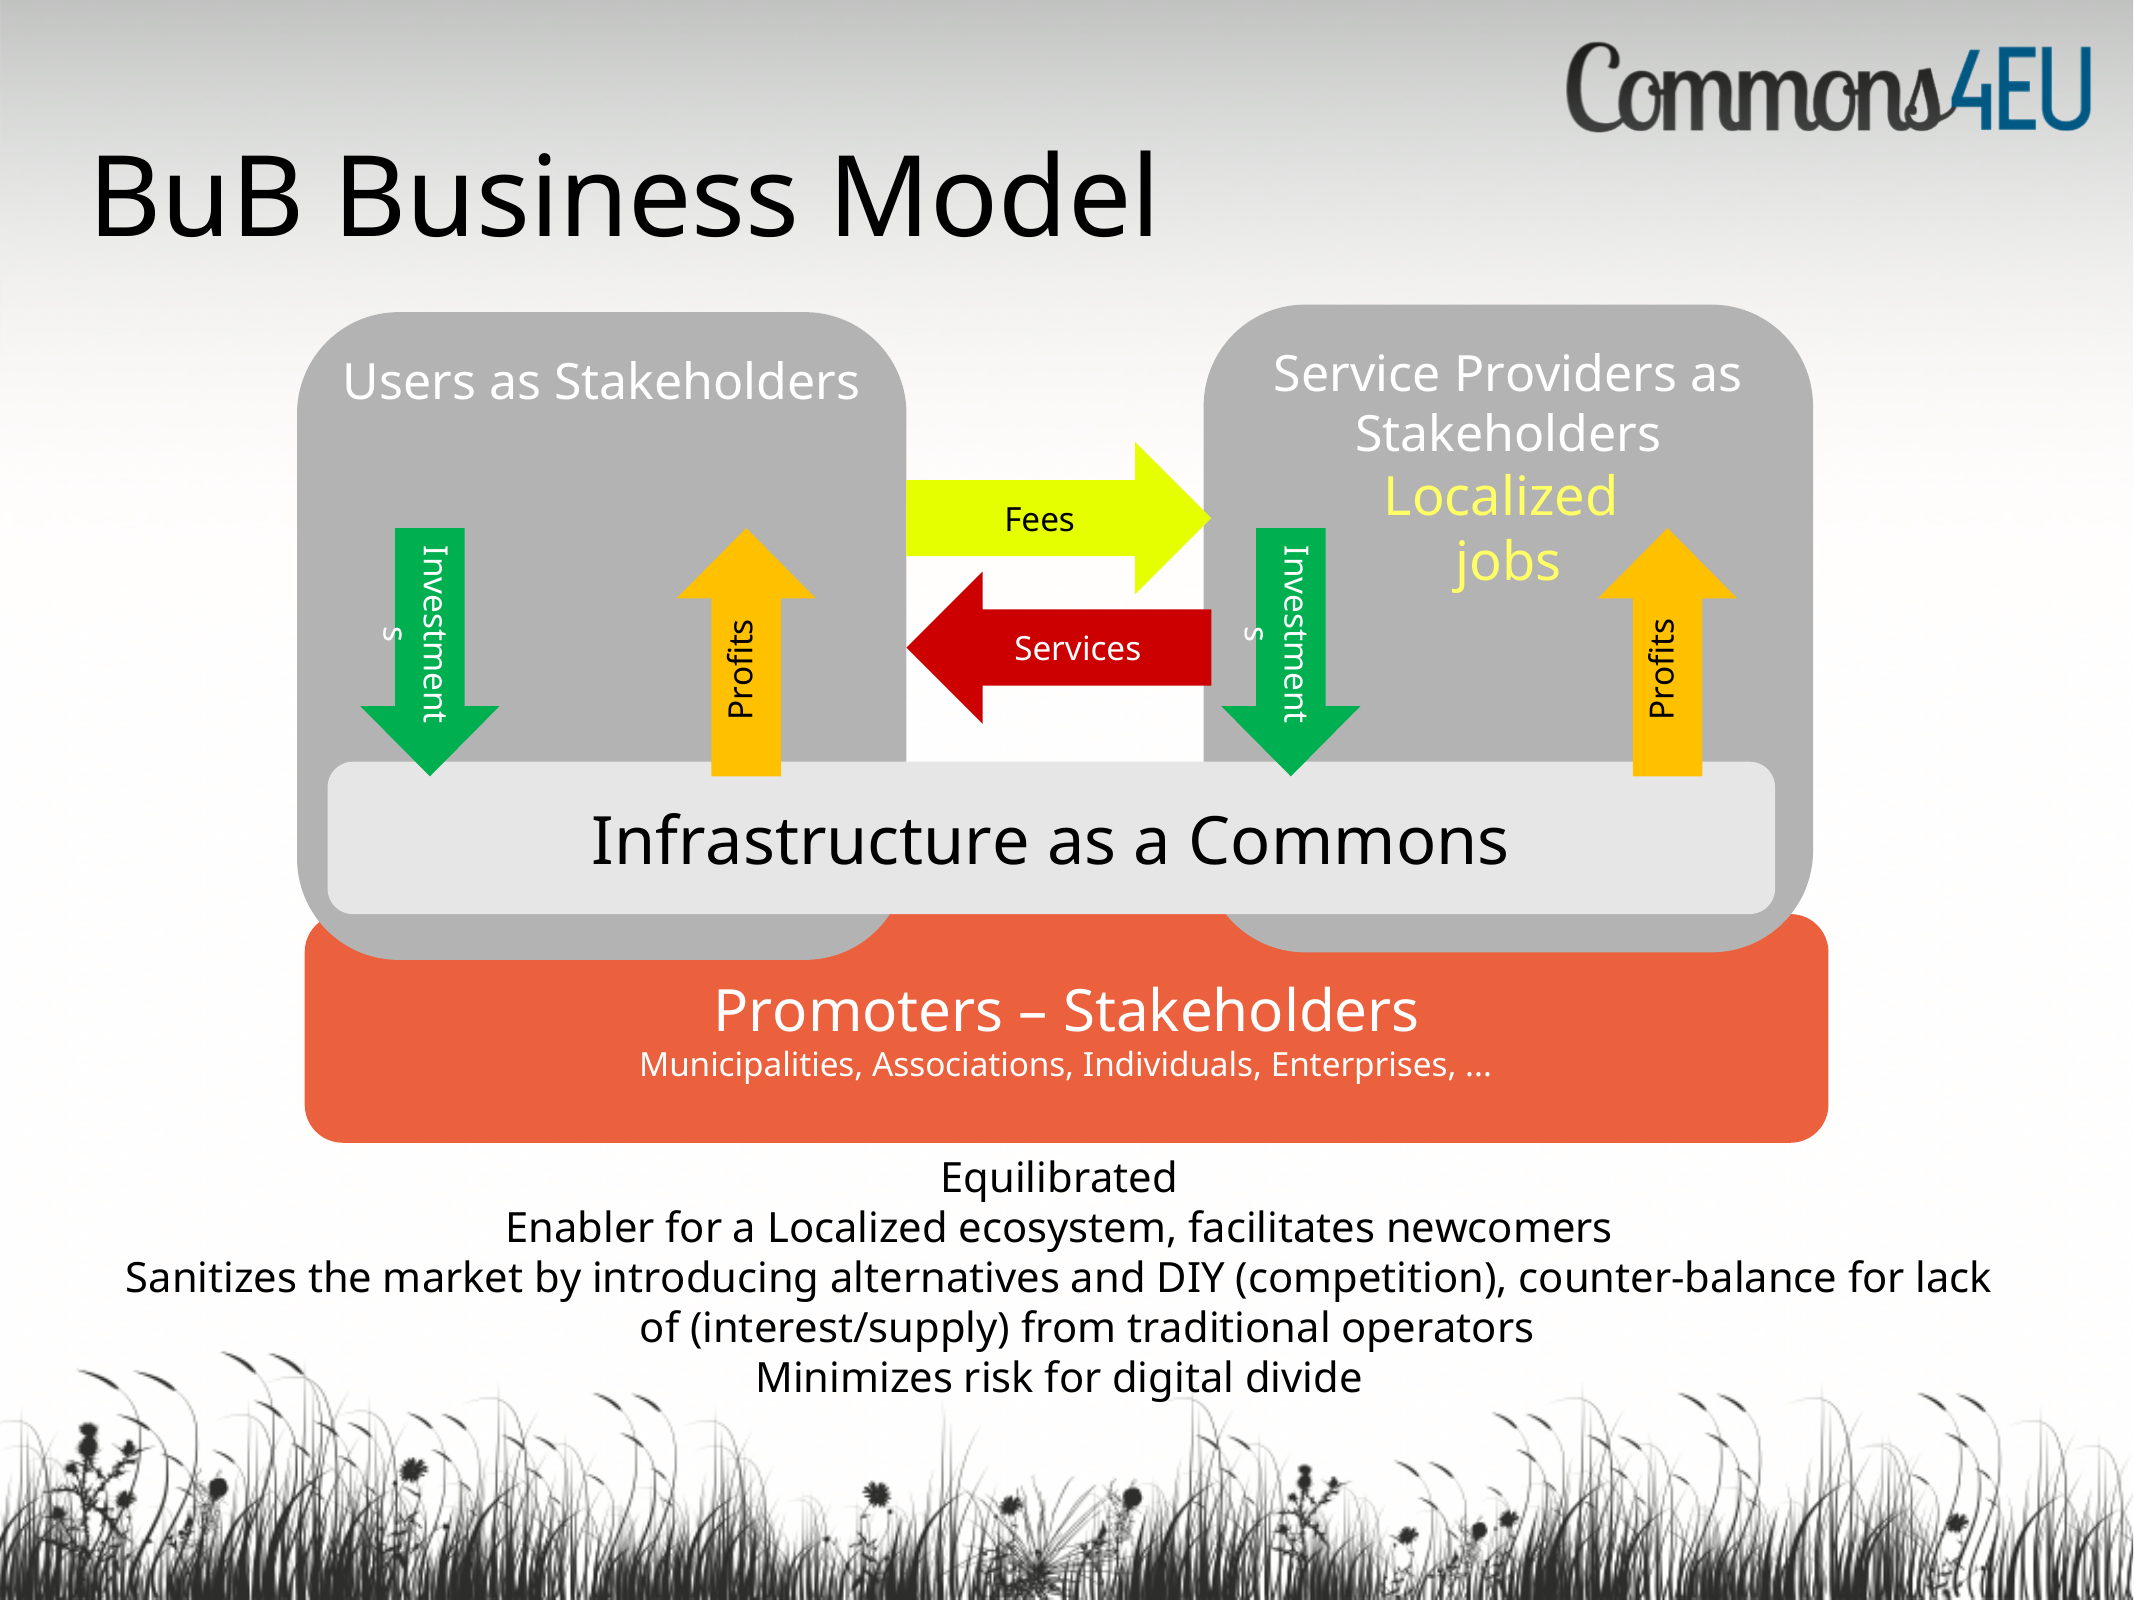

BuB Business Model
Service Providers as Stakeholders
Localized
jobs
Users as Stakeholders
Fees
Investments
Profits
Investments
Profits
Services
Infrastructure as a Commons
Promoters – Stakeholders
Municipalities, Associations, Individuals, Enterprises, ...
Equilibrated
Enabler for a Localized ecosystem, facilitates newcomers
Sanitizes the market by introducing alternatives and DIY (competition), counter-balance for lack of (interest/supply) from traditional operators
Minimizes risk for digital divide